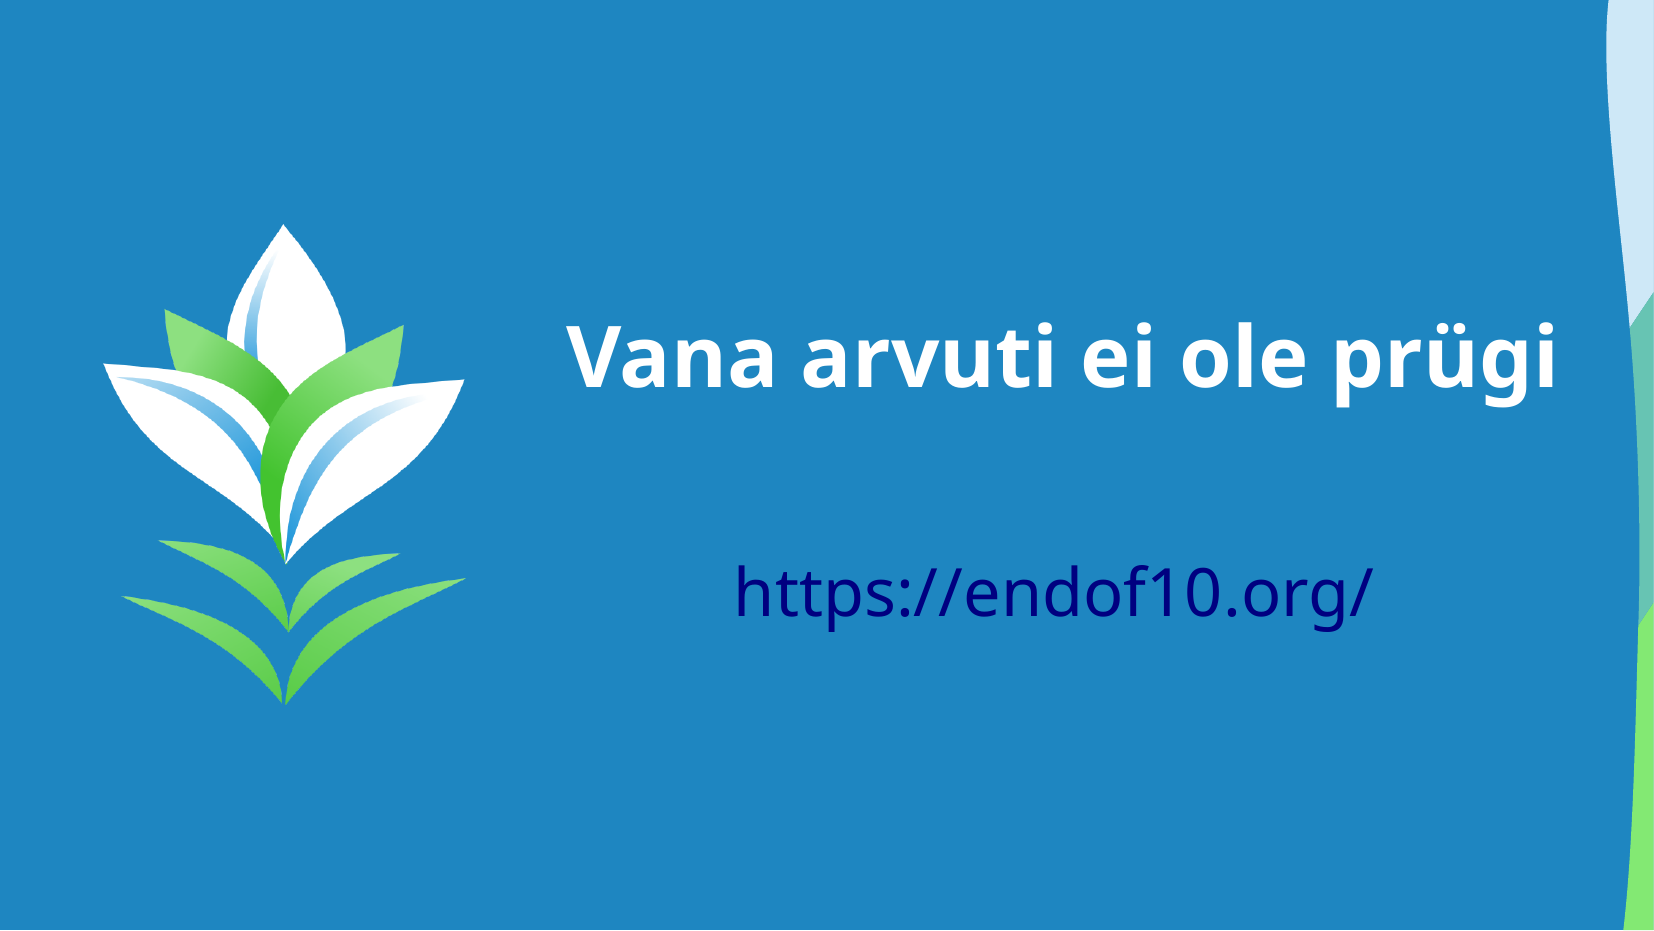

# Vana arvuti ei ole prügi
https://endof10.org/